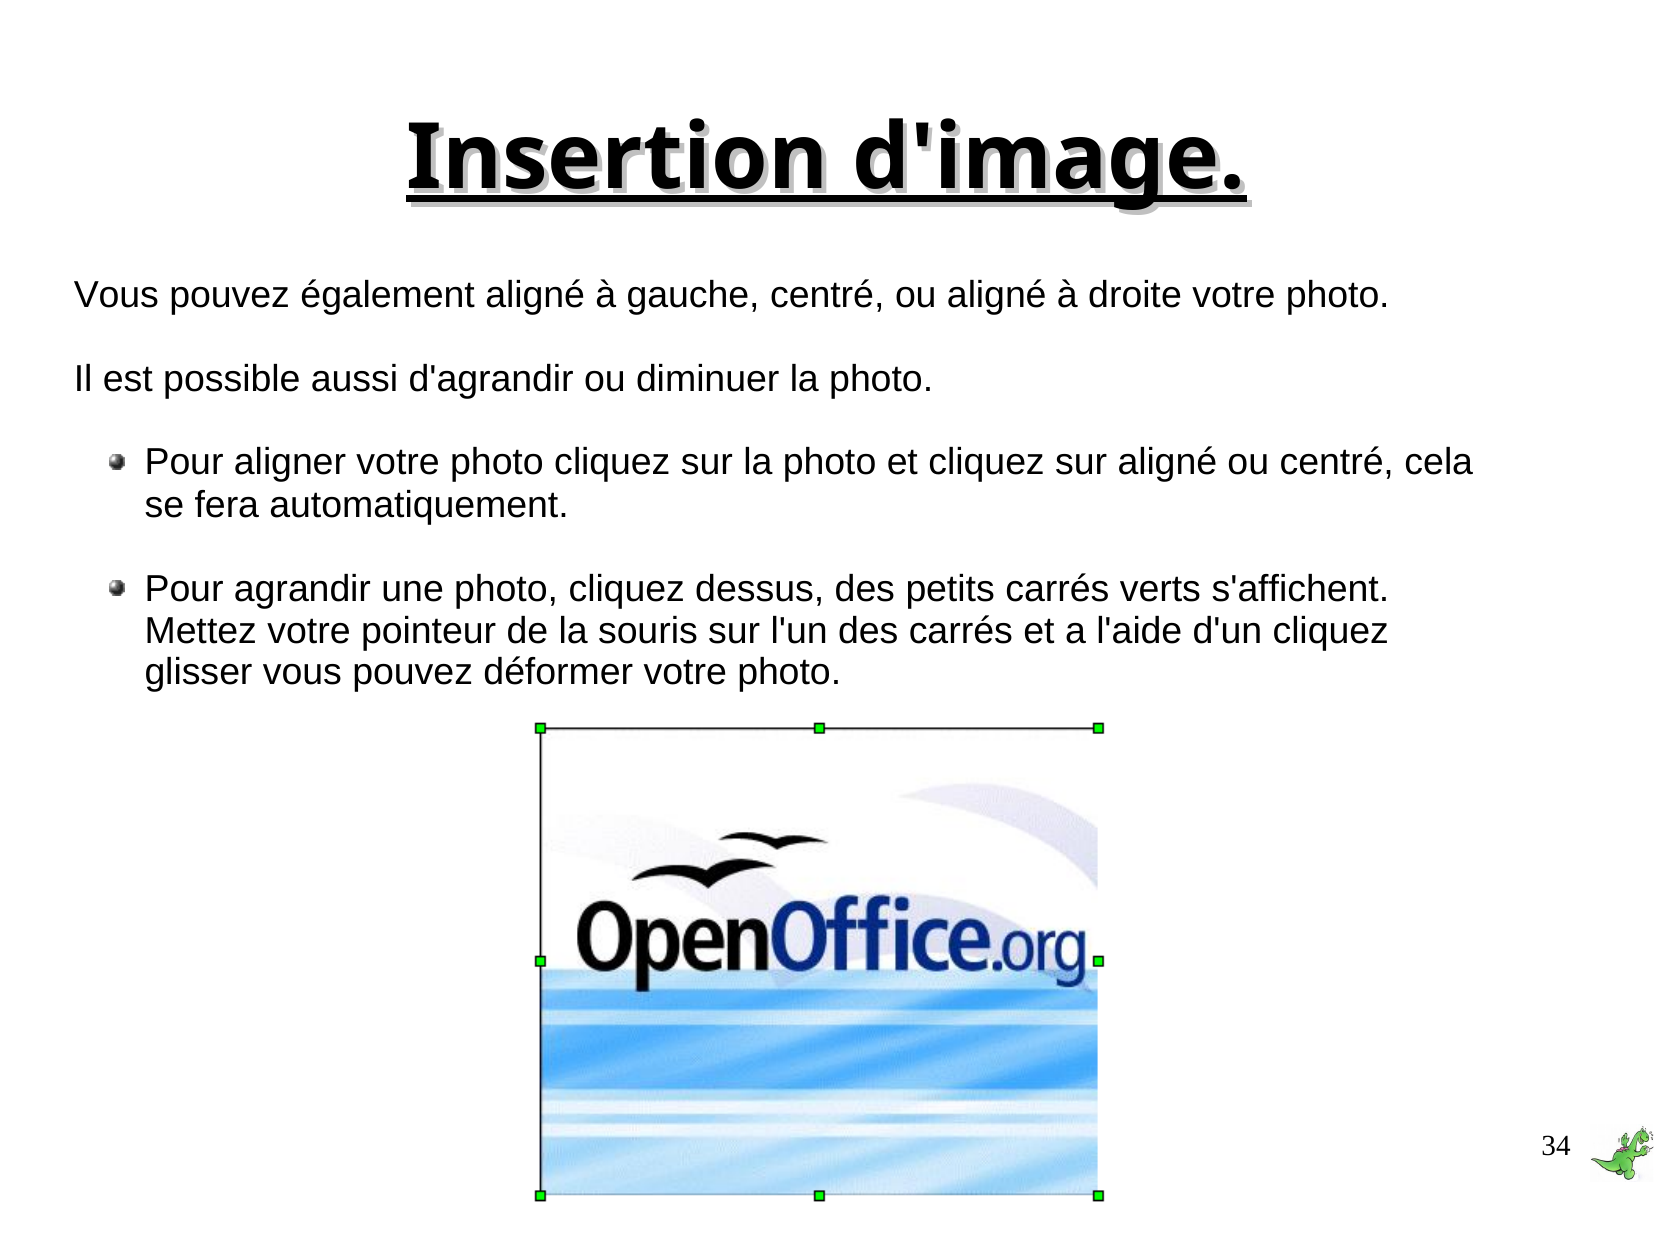

# Insertion d'image.
Vous pouvez également aligné à gauche, centré, ou aligné à droite votre photo.
Il est possible aussi d'agrandir ou diminuer la photo.
Pour aligner votre photo cliquez sur la photo et cliquez sur aligné ou centré, cela se fera automatiquement.
Pour agrandir une photo, cliquez dessus, des petits carrés verts s'affichent. Mettez votre pointeur de la souris sur l'un des carrés et a l'aide d'un cliquez glisser vous pouvez déformer votre photo.
34